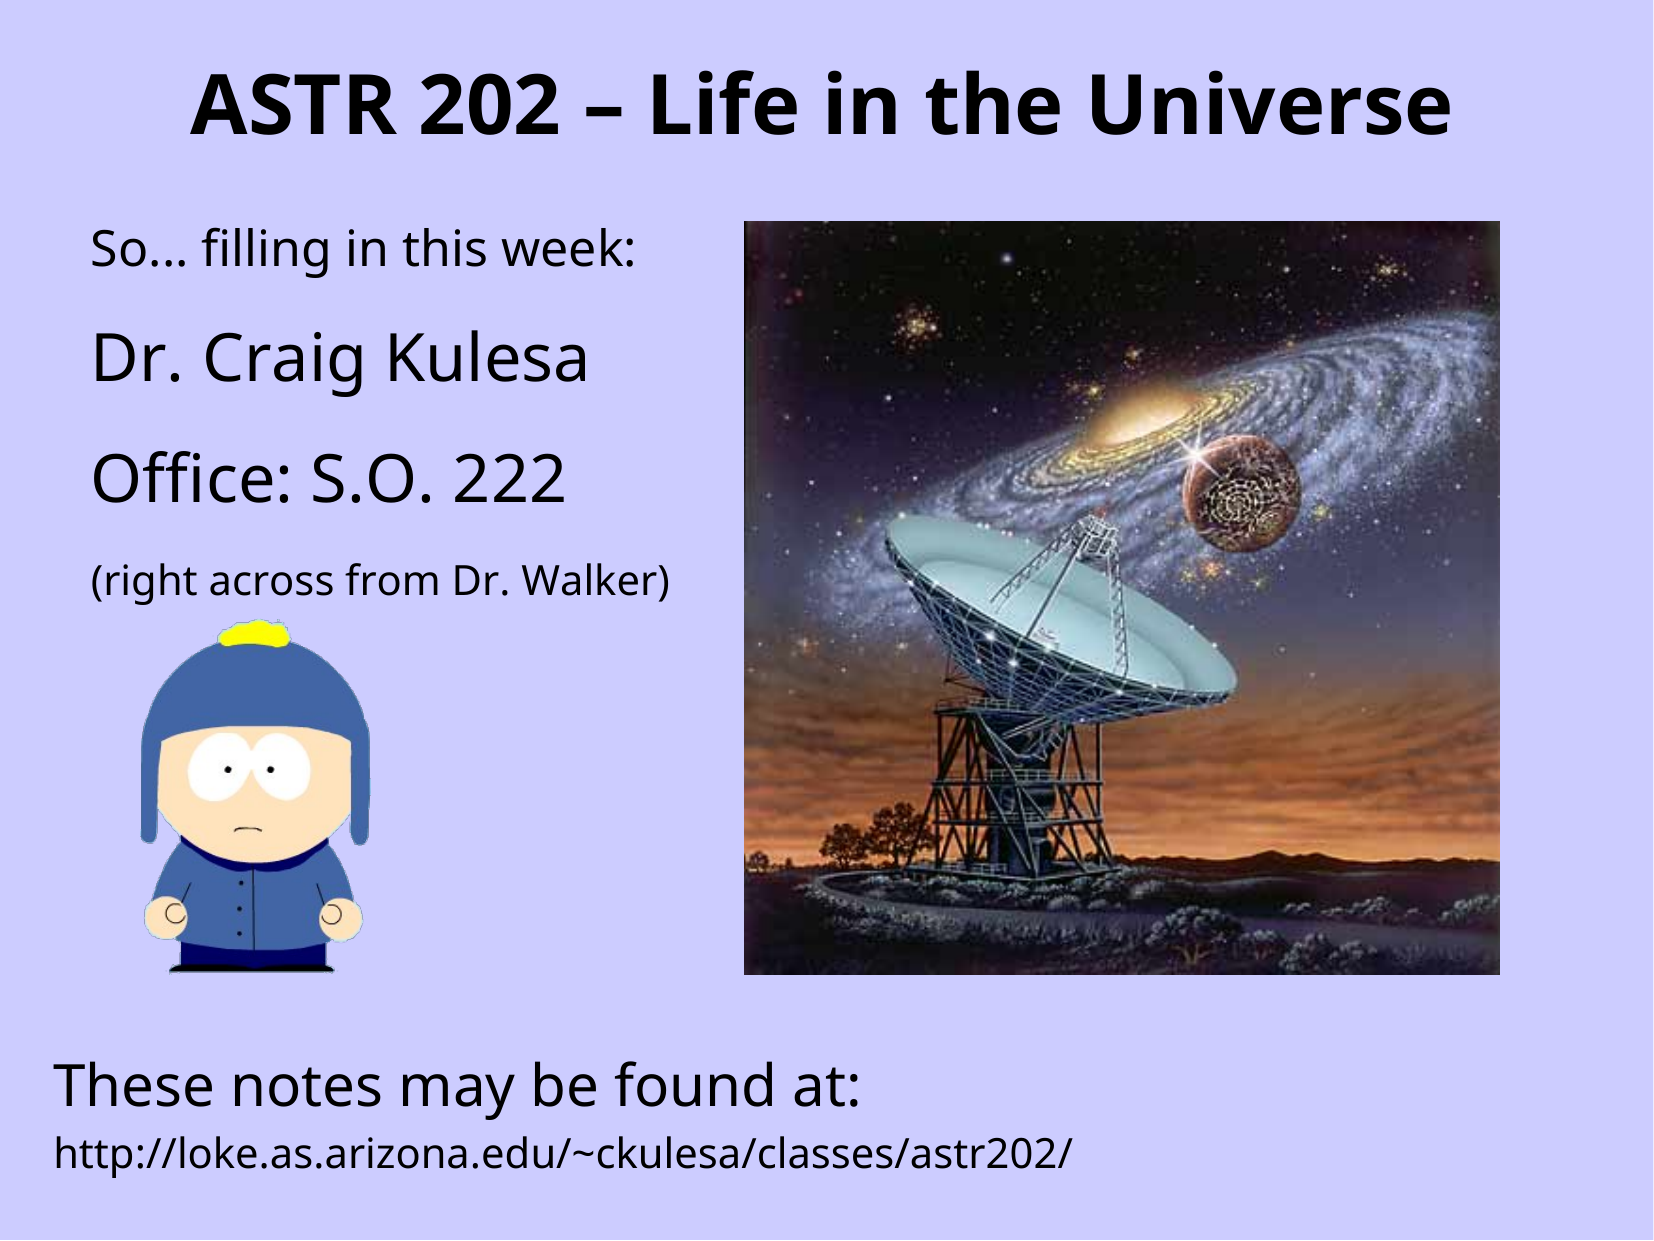

# ASTR 202 – Life in the Universe
So... filling in this week:
Dr. Craig Kulesa
Office: S.O. 222
(right across from Dr. Walker)
These notes may be found at:
http://loke.as.arizona.edu/~ckulesa/classes/astr202/